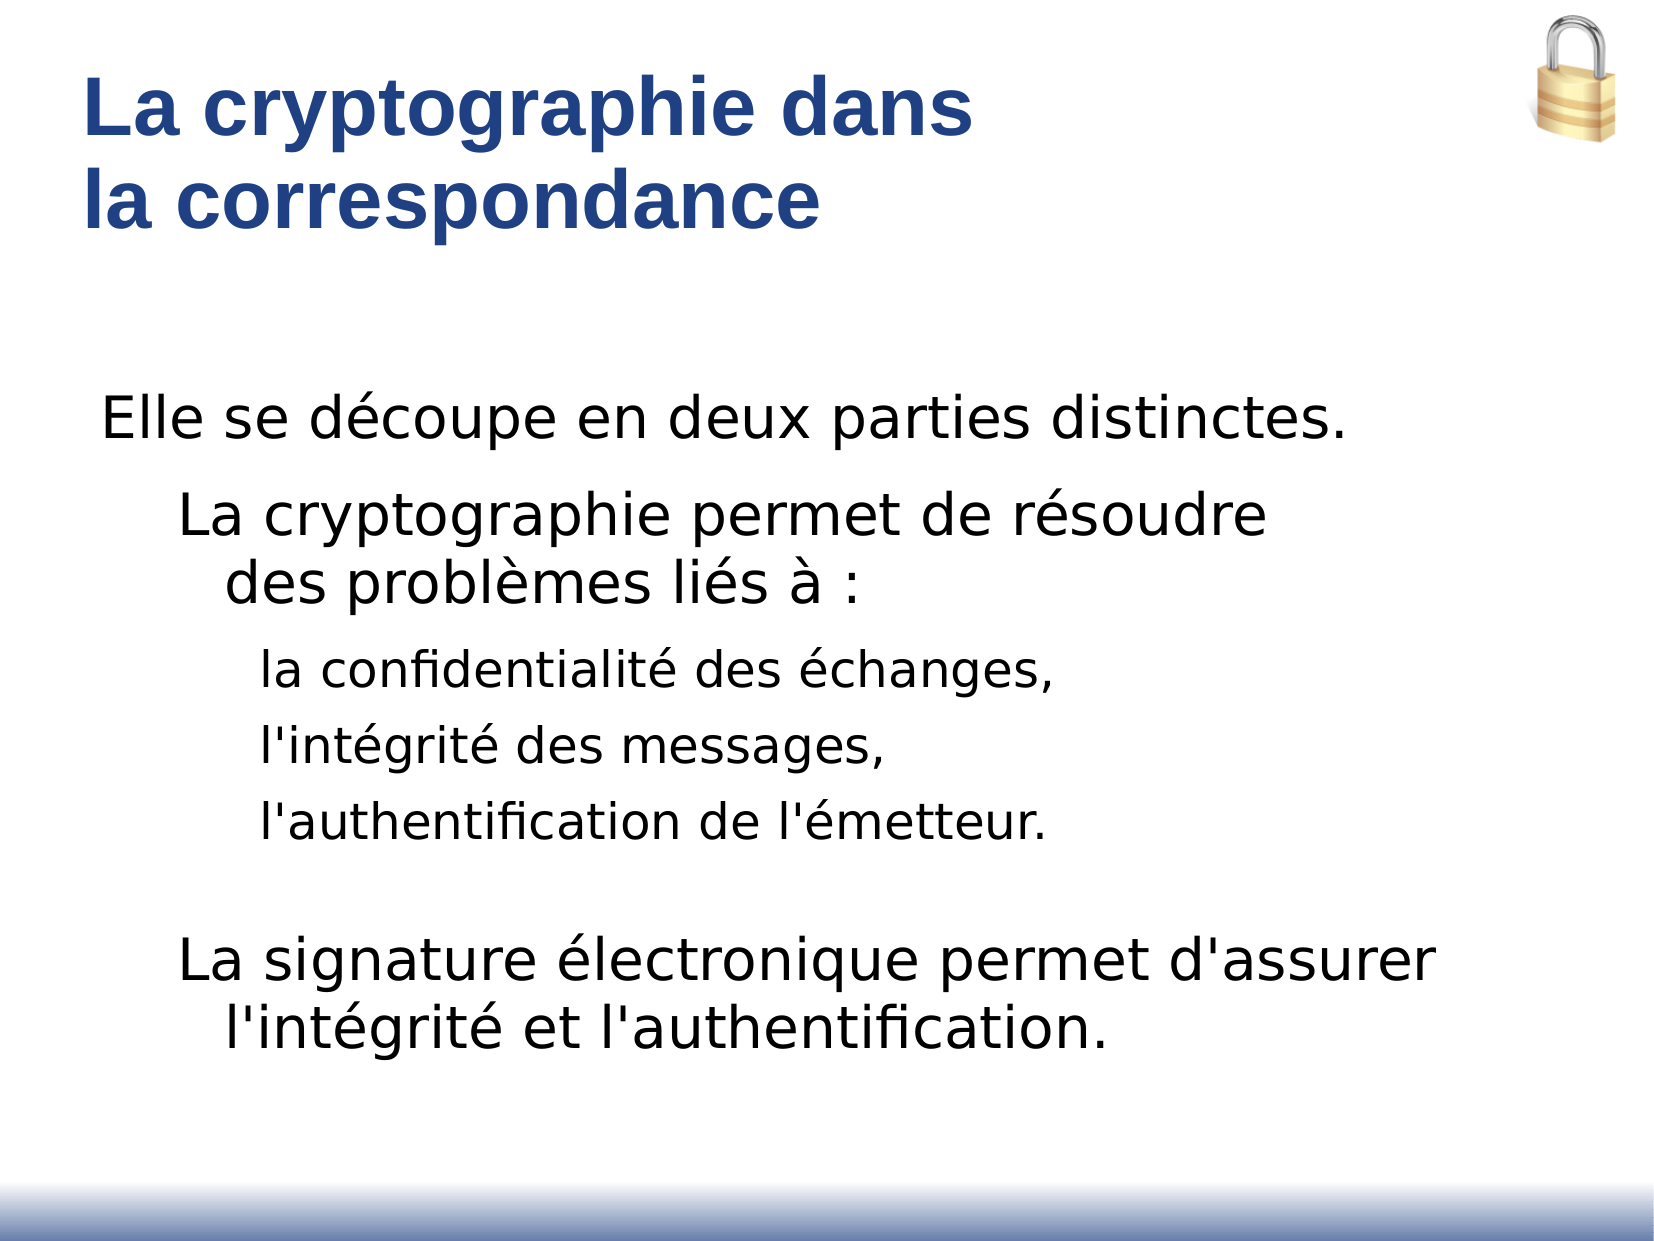

# La cryptographie dans la correspondance
Elle se découpe en deux parties distinctes.
La cryptographie permet de résoudre
des problèmes liés à :
la confidentialité des échanges,
l'intégrité des messages,
l'authentification de l'émetteur.
La signature électronique permet d'assurer l'intégrité et l'authentification.